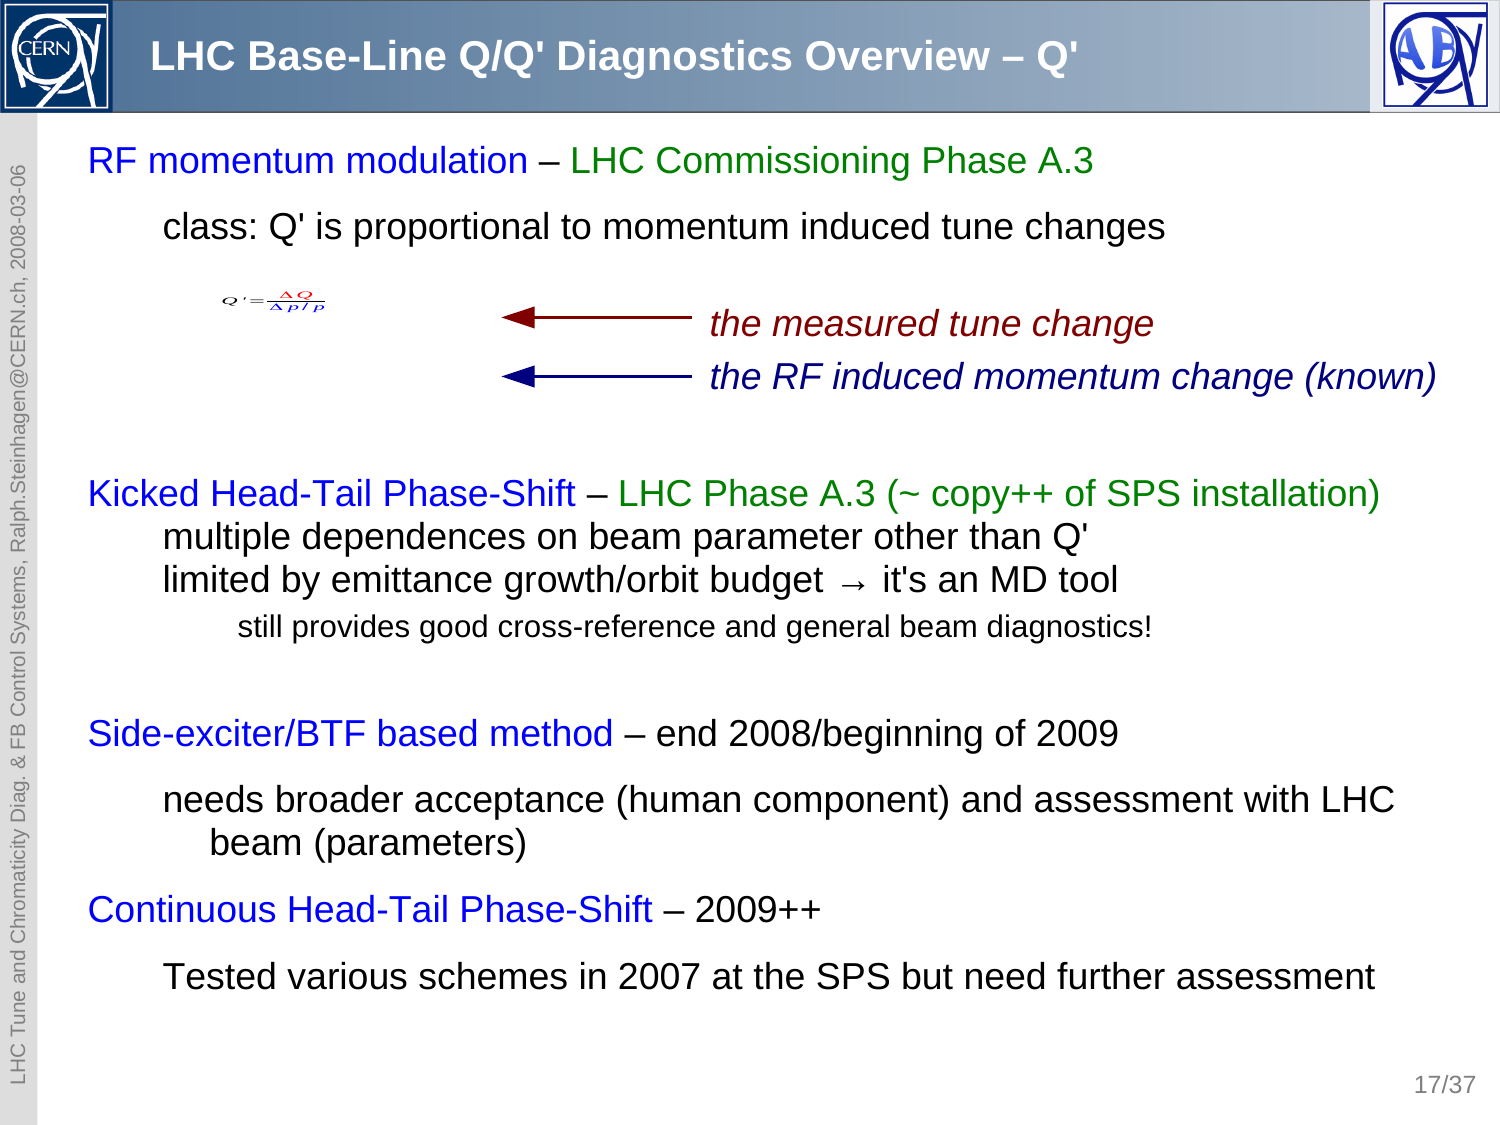

# LHC Base-Line Q/Q' Diagnostics Overview – Q'
RF momentum modulation – LHC Commissioning Phase A.3
class: Q' is proportional to momentum induced tune changes
Kicked Head-Tail Phase-Shift – LHC Phase A.3 (~ copy++ of SPS installation)
multiple dependences on beam parameter other than Q'
limited by emittance growth/orbit budget → it's an MD tool
still provides good cross-reference and general beam diagnostics!
Side-exciter/BTF based method – end 2008/beginning of 2009
needs broader acceptance (human component) and assessment with LHC beam (parameters)
Continuous Head-Tail Phase-Shift – 2009++
Tested various schemes in 2007 at the SPS but need further assessment
the measured tune change
the RF induced momentum change (known)